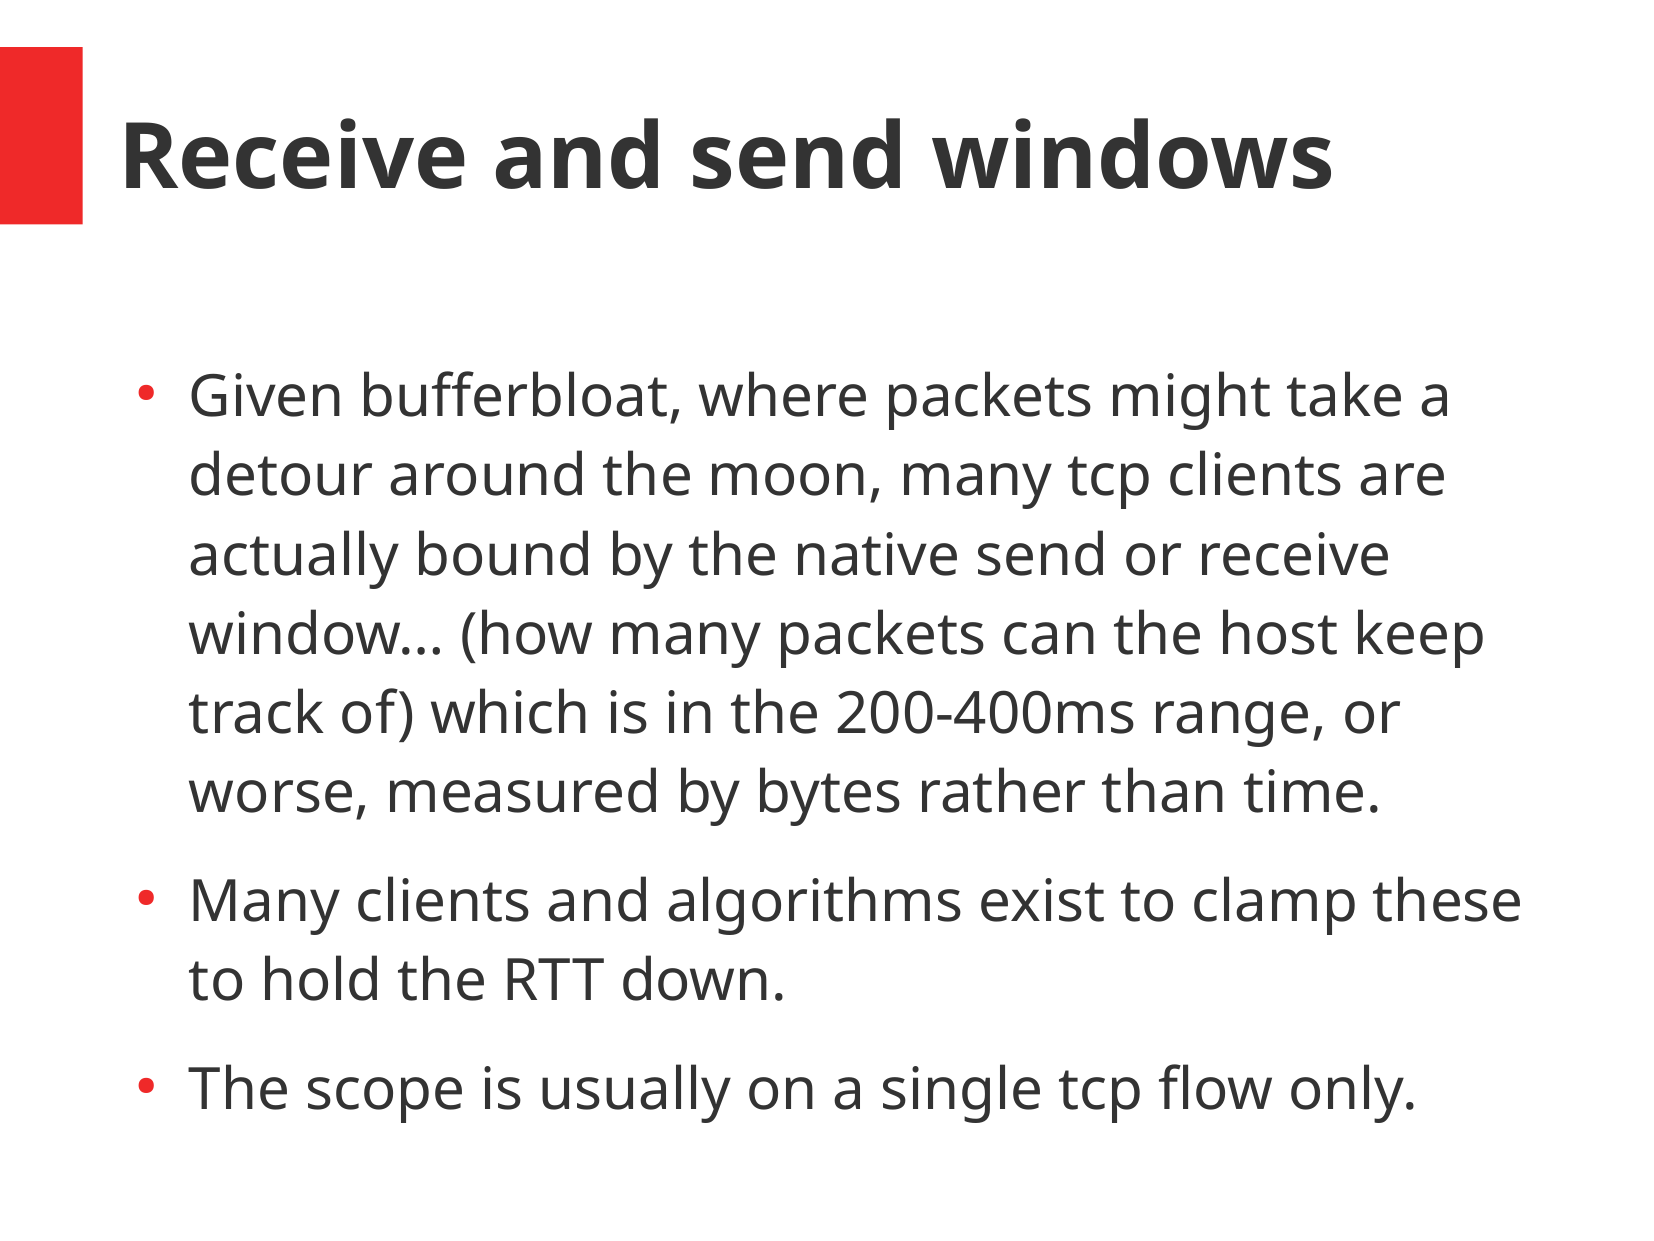

# Receive and send windows
Given bufferbloat, where packets might take a detour around the moon, many tcp clients are actually bound by the native send or receive window… (how many packets can the host keep track of) which is in the 200-400ms range, or worse, measured by bytes rather than time.
Many clients and algorithms exist to clamp these to hold the RTT down.
The scope is usually on a single tcp flow only.